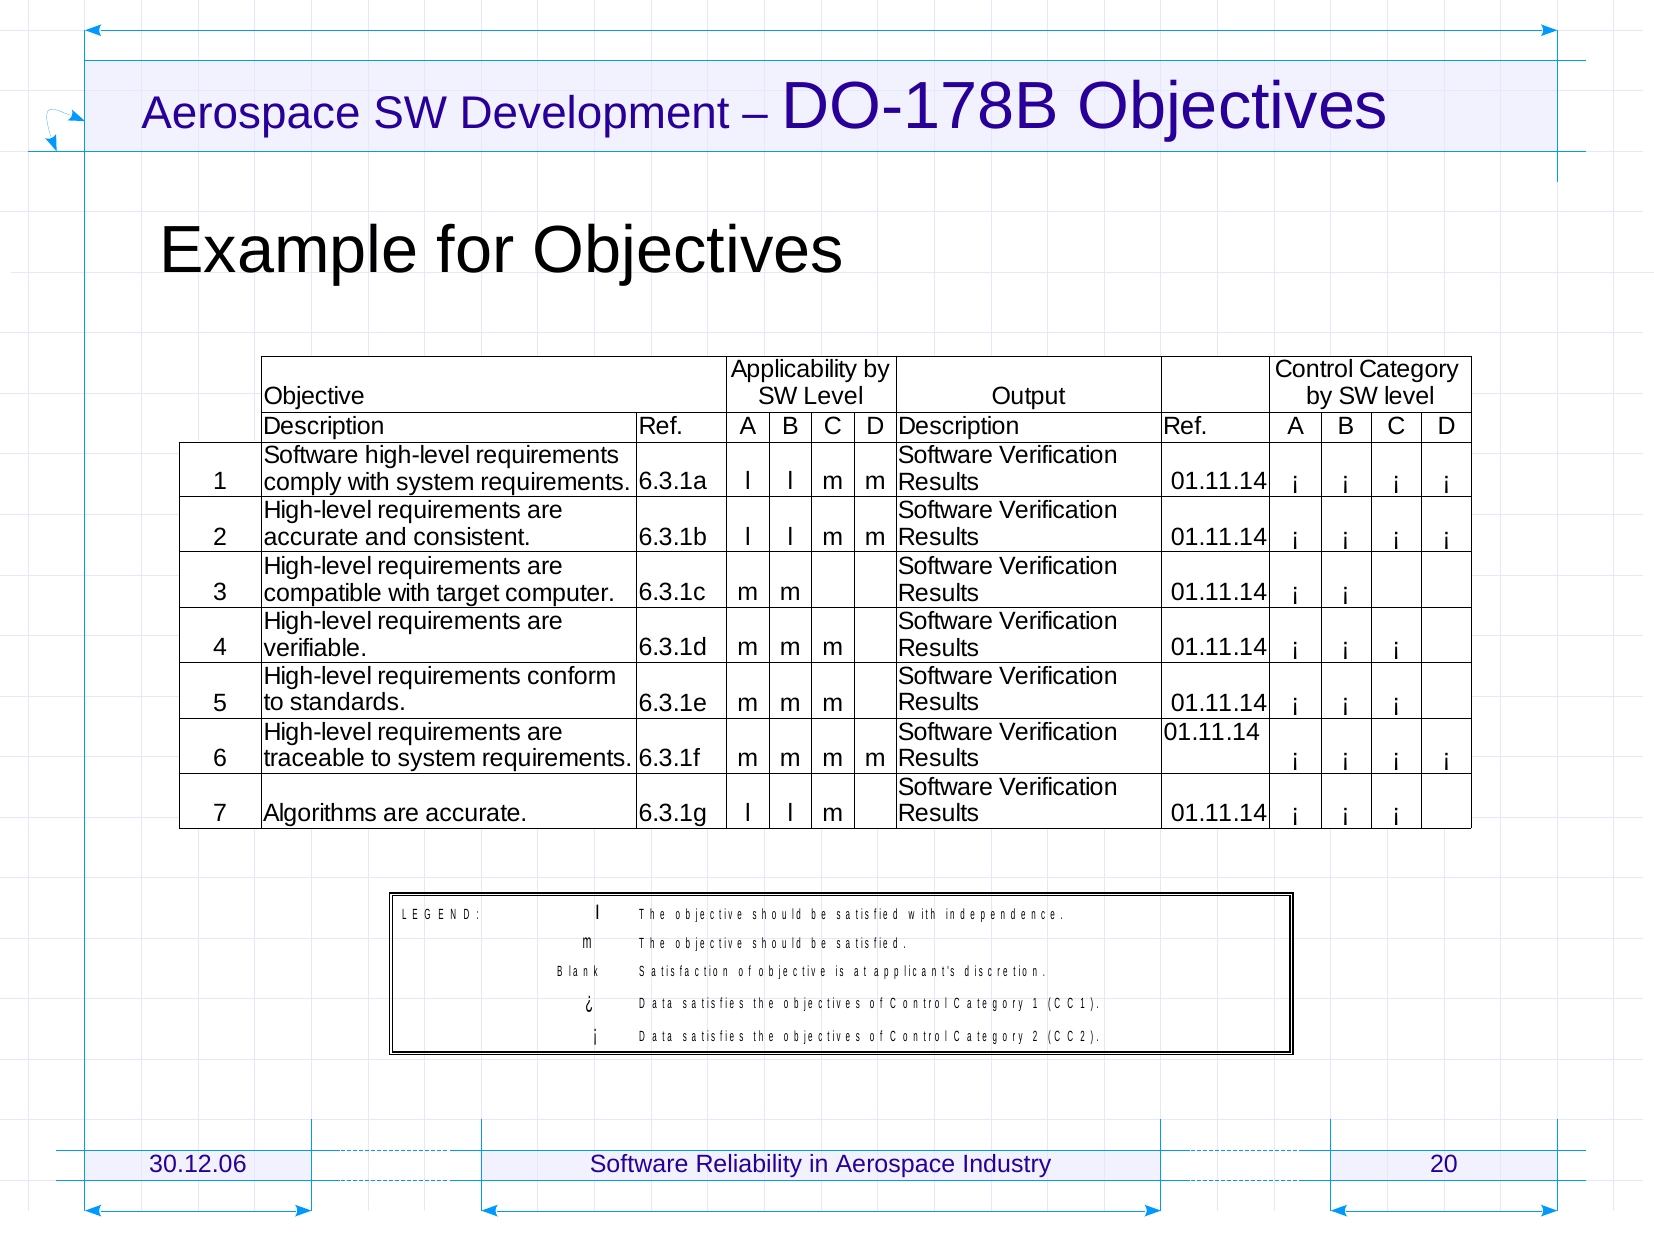

# Aerospace SW Development – DO-178B Objectives
Example for Objectives
30.12.06
Software Reliability in Aerospace Industry
20